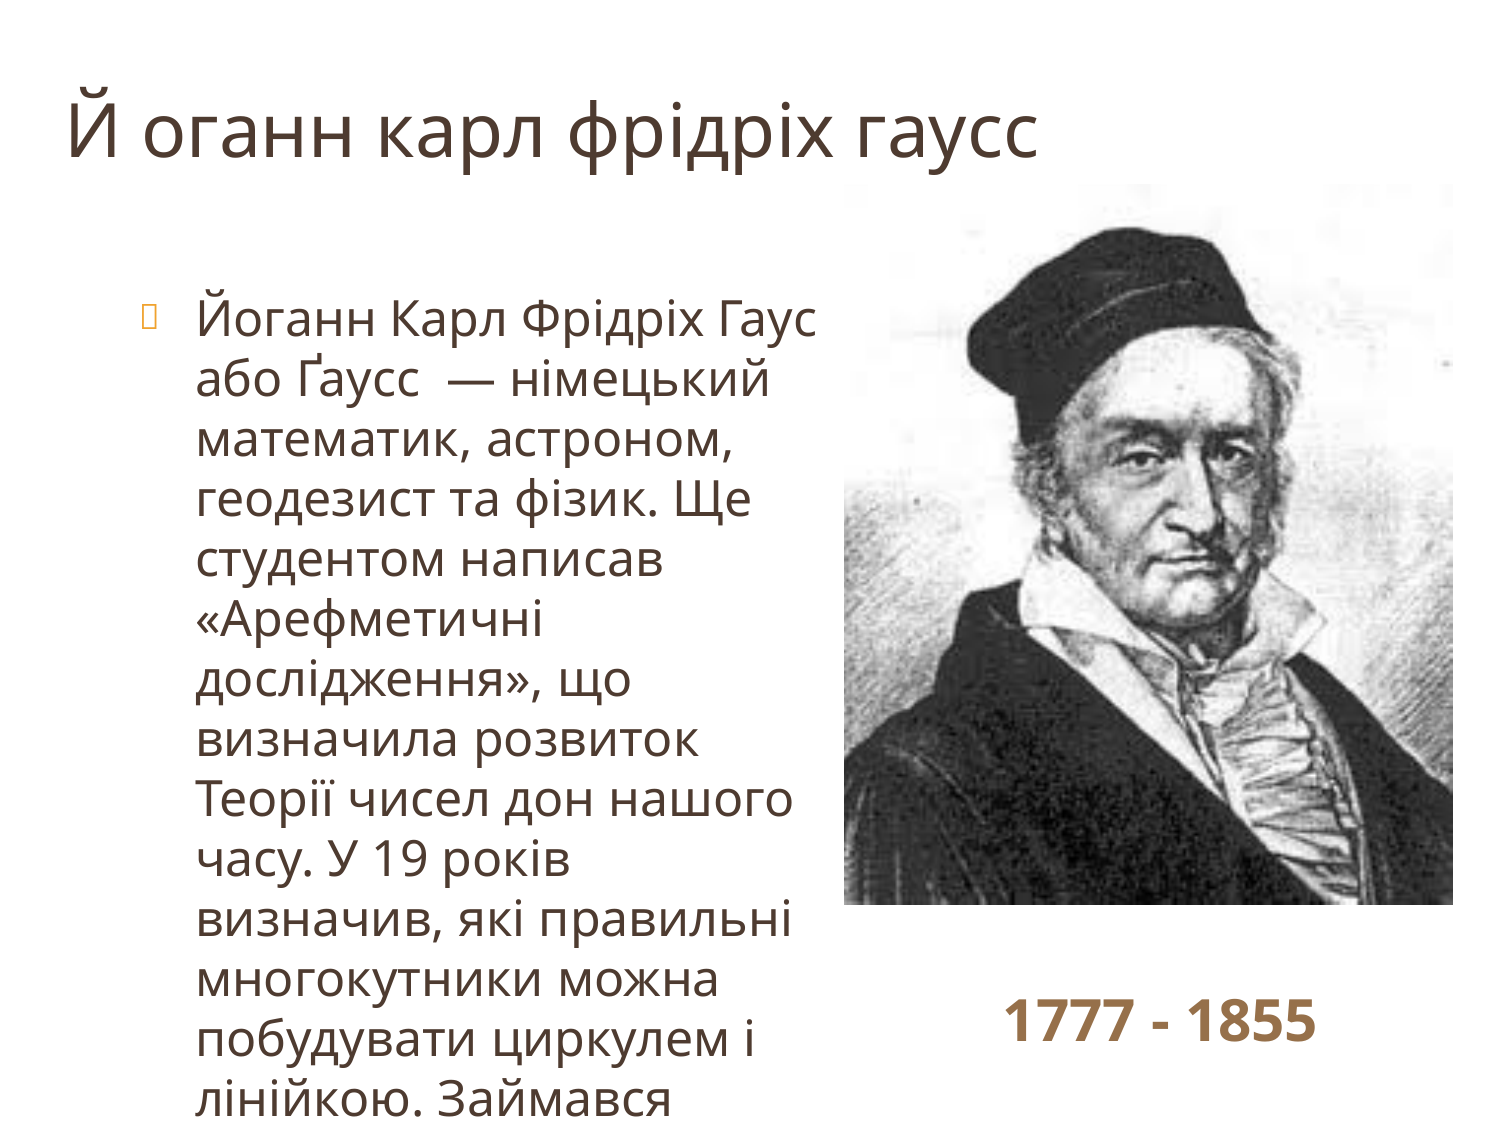

# Й оганн карл фрідріх гаусс
Йоганн Карл Фрідріх Гаус або Ґаусс — німецький математик, астроном, геодезист та фізик. Ще студентом написав «Арефметичні дослідження», що визначила розвиток Теорії чисел дон нашого часу. У 19 років визначив, які правильні многокутники можна побудувати циркулем і лінійкою. Займався геодезією і обчислювальною астрономією.
 1777 - 1855